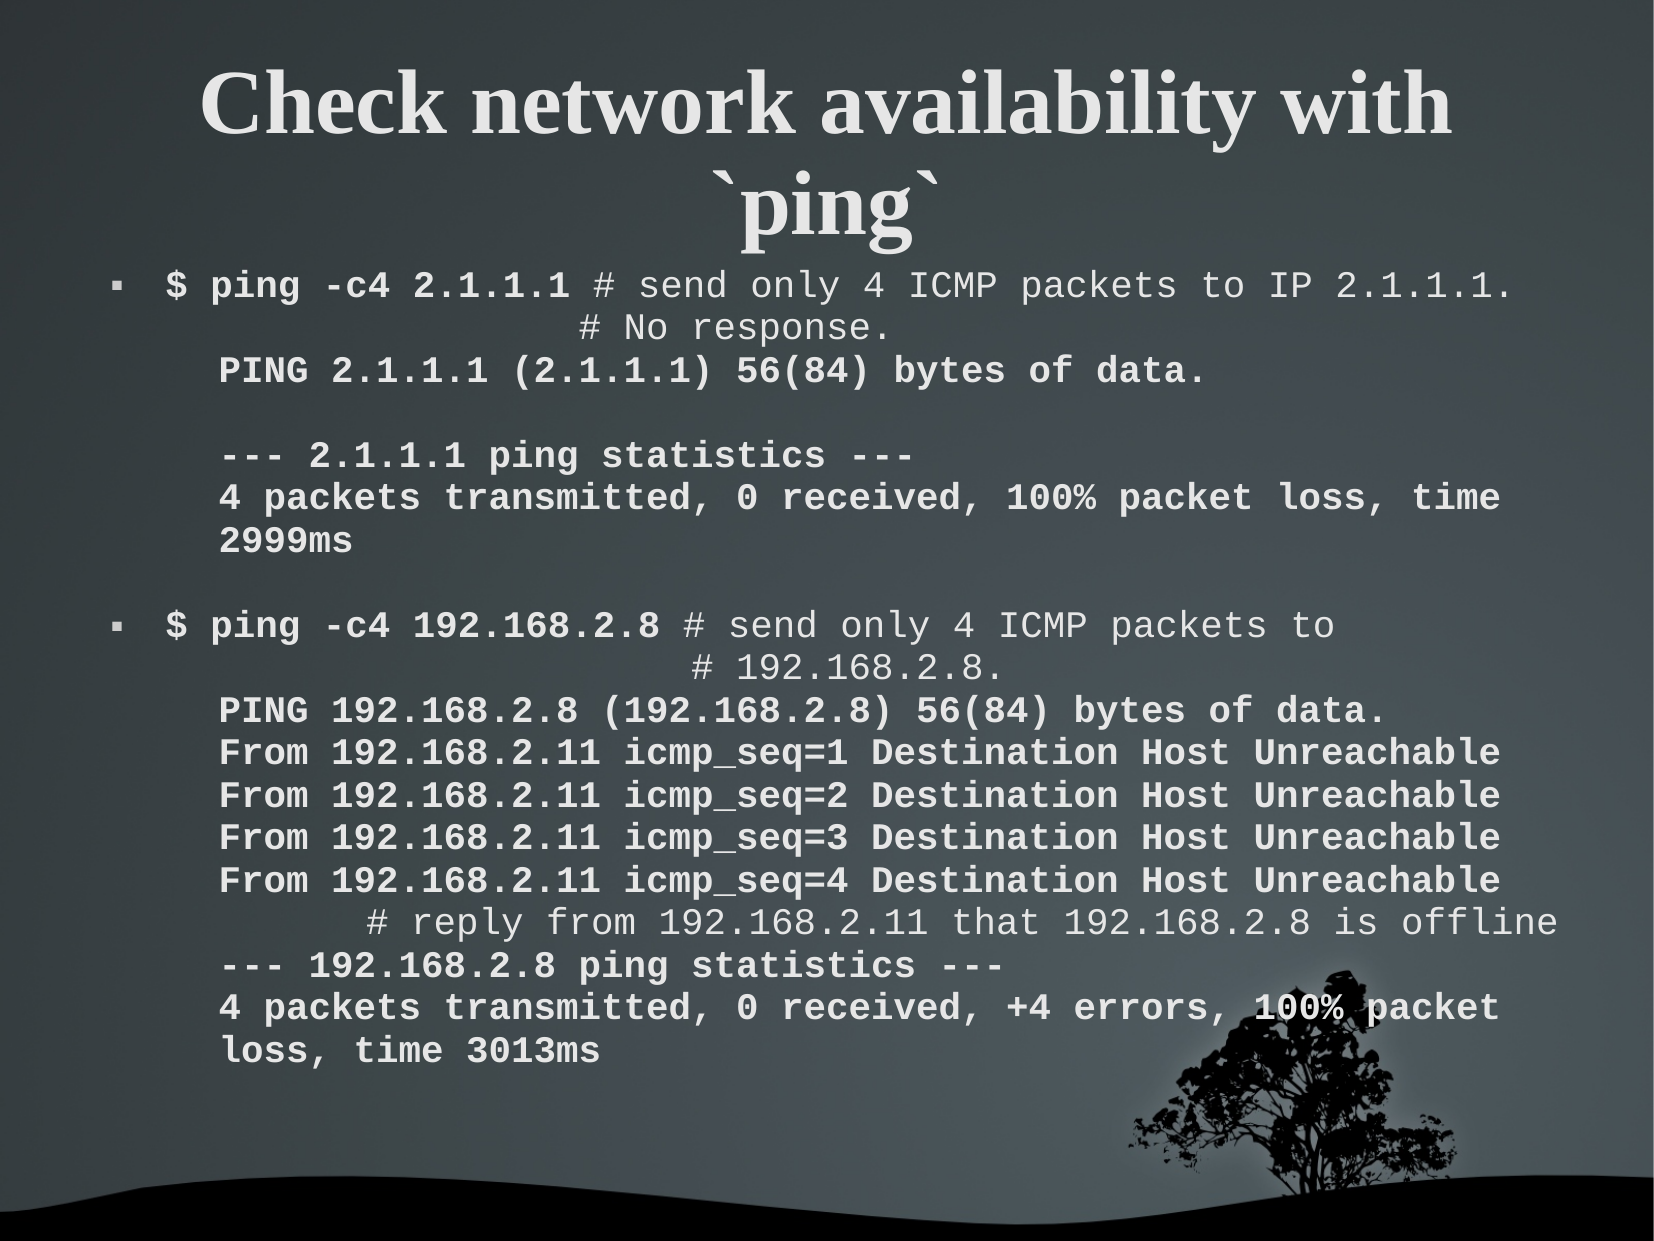

Check network availability with `ping`
# $ ping -c4 2.1.1.1 # send only 4 ICMP packets to IP 2.1.1.1. # No response. PING 2.1.1.1 (2.1.1.1) 56(84) bytes of data. --- 2.1.1.1 ping statistics --- 4 packets transmitted, 0 received, 100% packet loss, time 2999ms
$ ping -c4 192.168.2.8 # send only 4 ICMP packets to # 192.168.2.8.
PING 192.168.2.8 (192.168.2.8) 56(84) bytes of data.
From 192.168.2.11 icmp_seq=1 Destination Host Unreachable
From 192.168.2.11 icmp_seq=2 Destination Host Unreachable
From 192.168.2.11 icmp_seq=3 Destination Host Unreachable
From 192.168.2.11 icmp_seq=4 Destination Host Unreachable
		# reply from 192.168.2.11 that 192.168.2.8 is offline
--- 192.168.2.8 ping statistics ---
4 packets transmitted, 0 received, +4 errors, 100% packet loss, time 3013ms